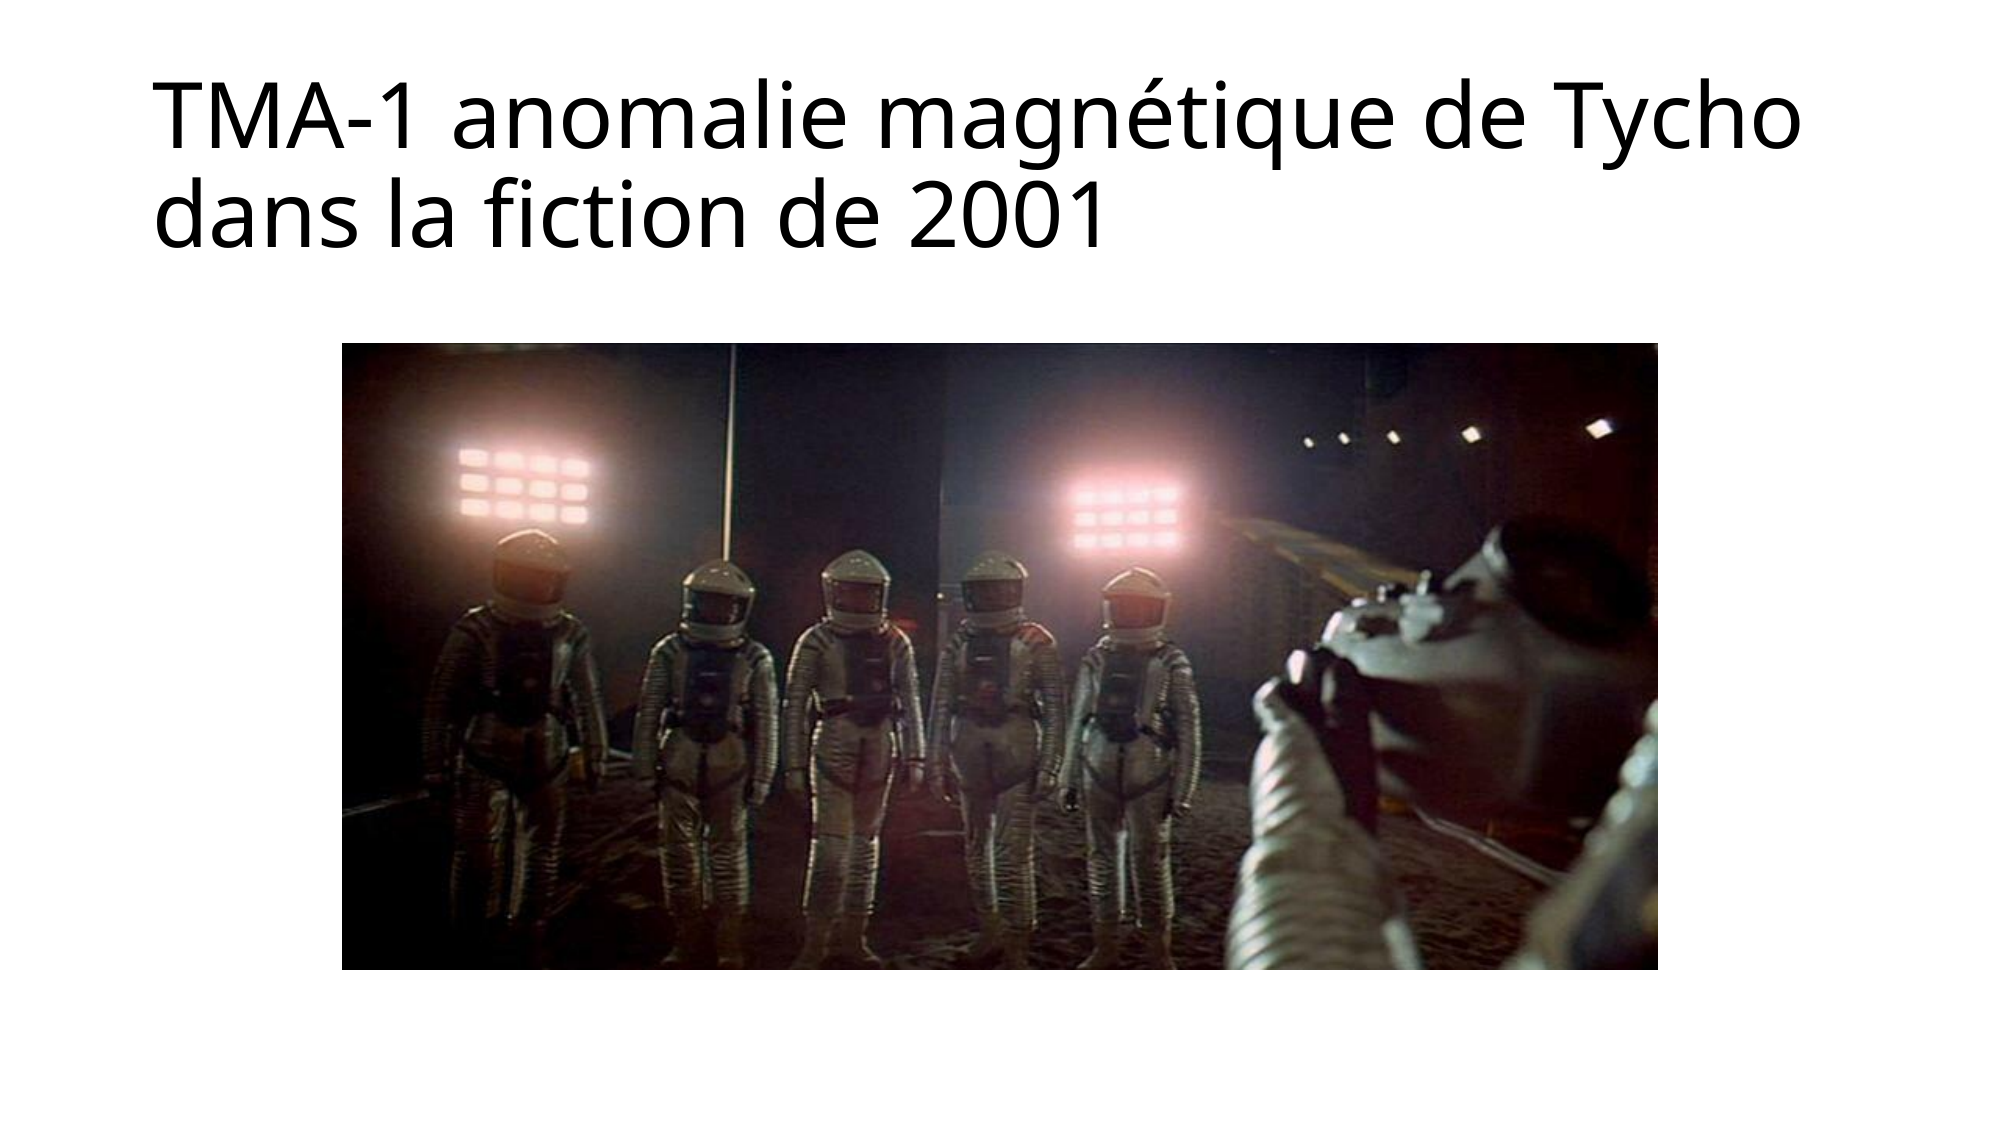

# TMA-1 anomalie magnétique de Tycho dans la fiction de 2001